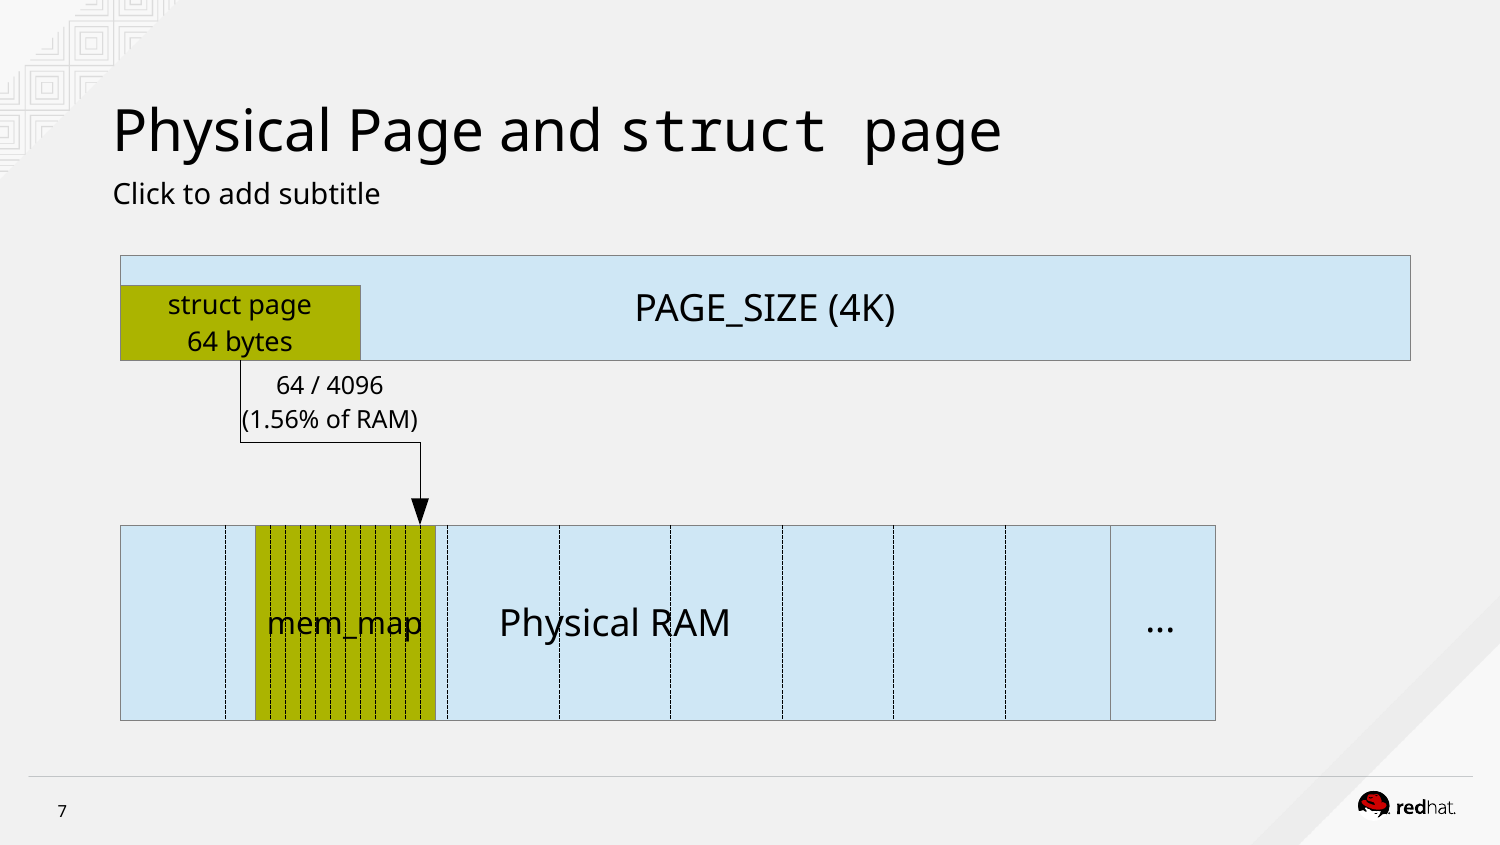

# Physical Page and struct page
Click to add subtitle
PAGE_SIZE (4K)
struct page
64 bytes
Physical RAM
mem_map
...
7